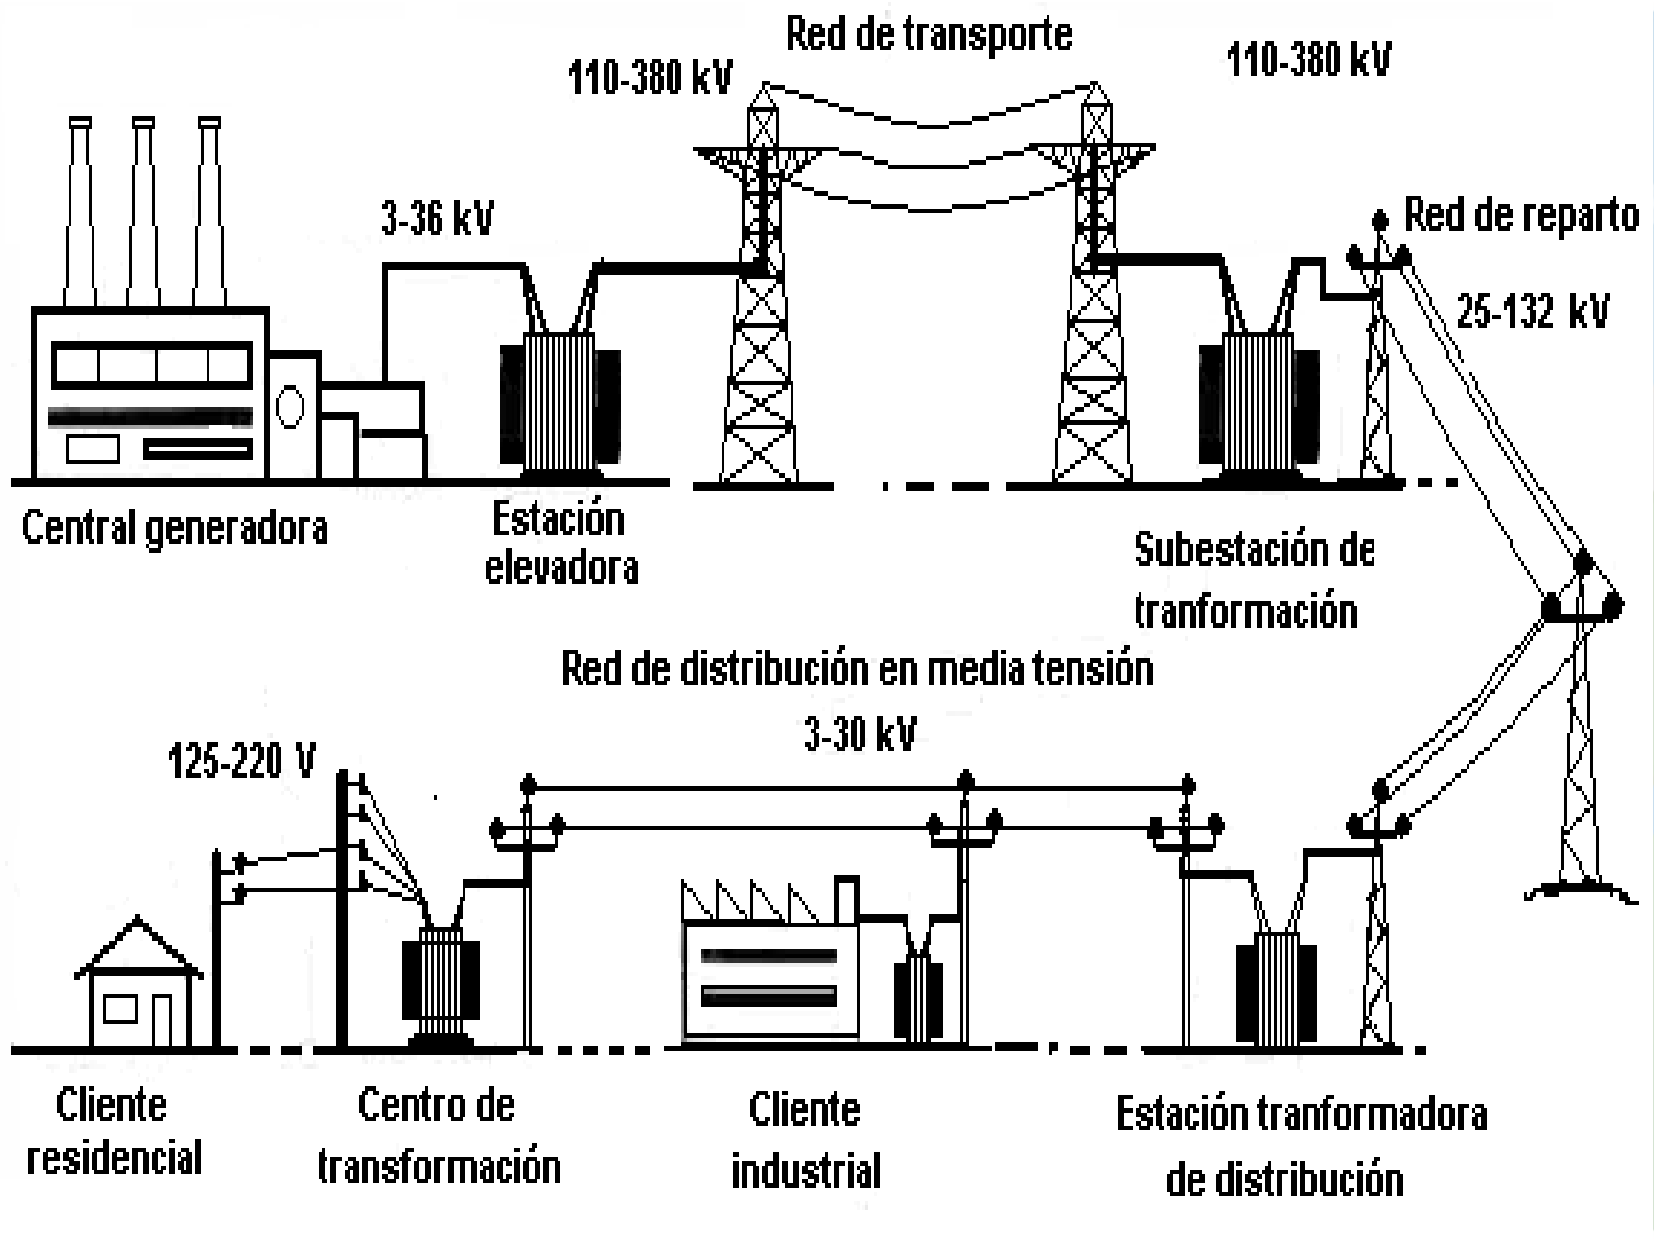

Infraestructuras
Problemas
Soluciones
Abastecimiento
de agua
Infraestructuras adecuadas
Abastecimiento
de energía
Aglomeración
urbana
Zonas verdes